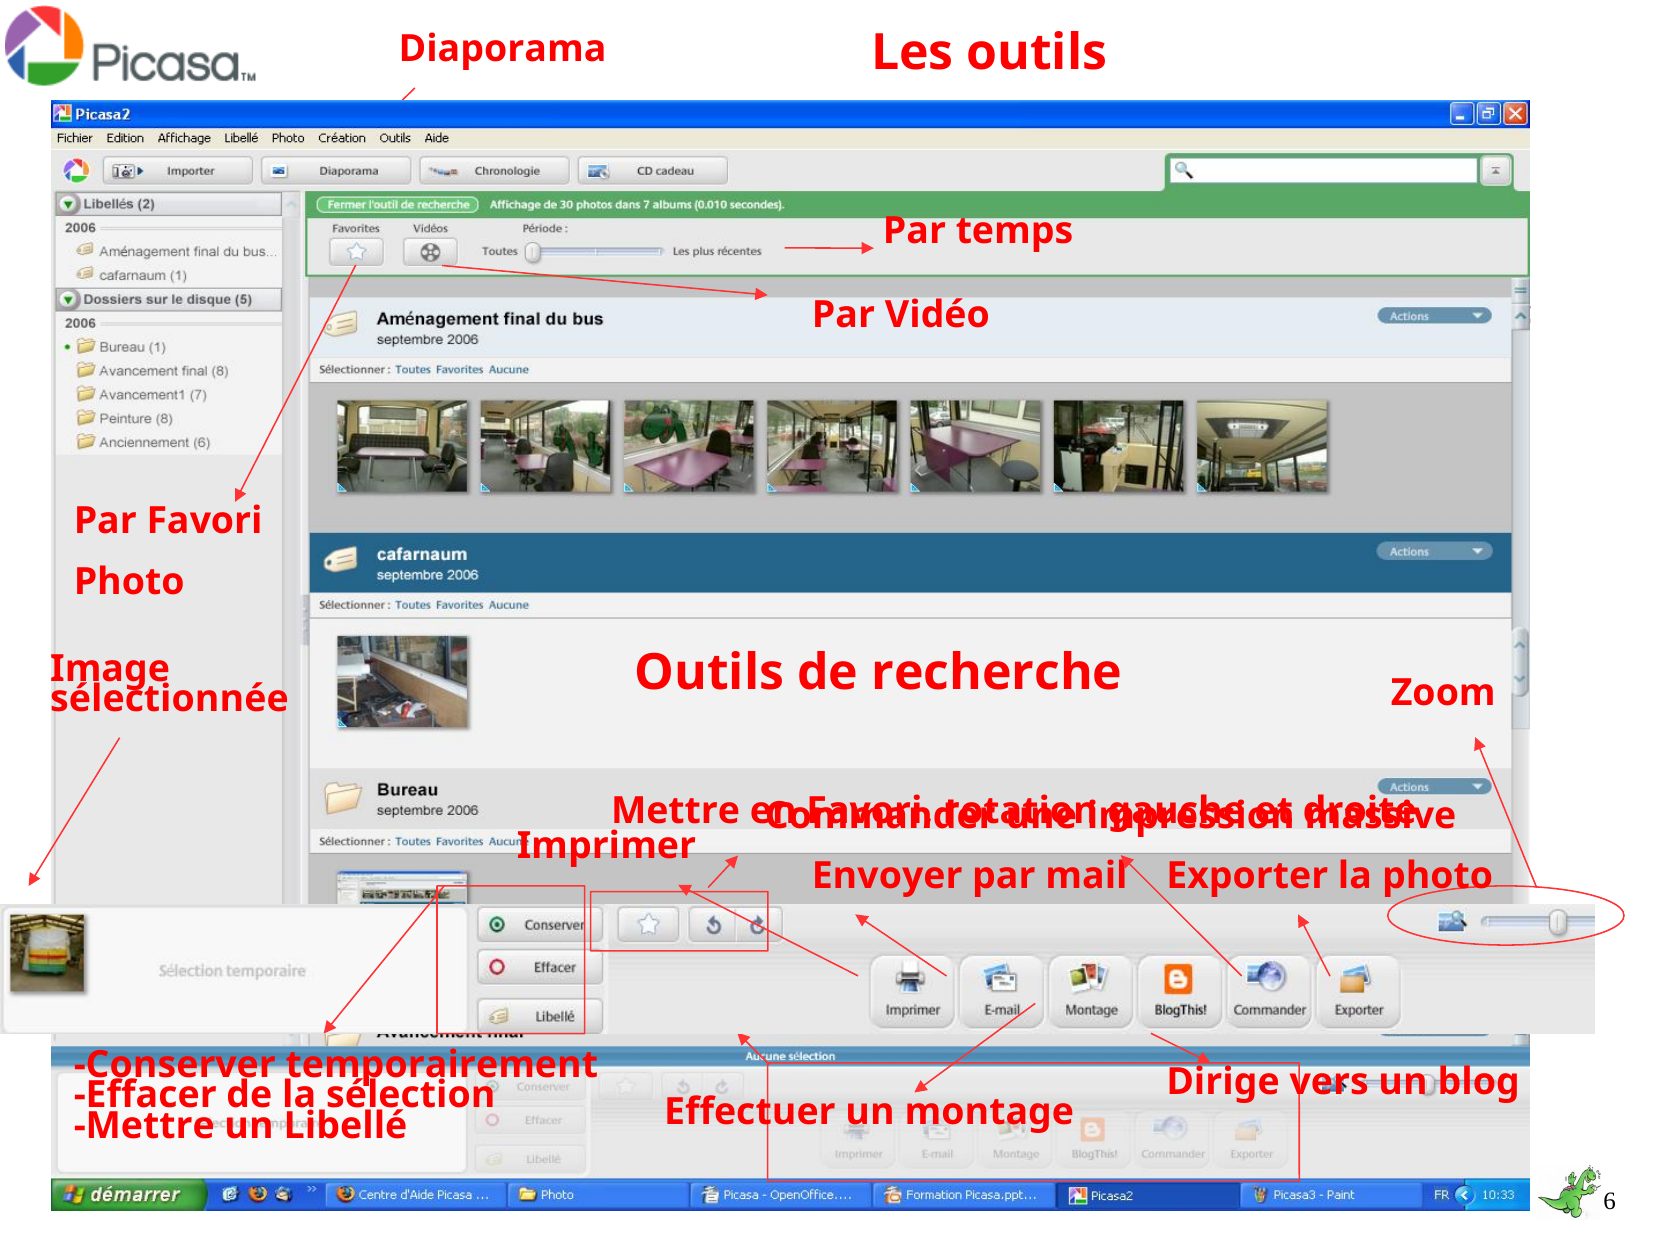

Diaporama
Les outils
Cd cadeau
Par temps
Par Vidéo
Clic
Chronologie
Rechercher
Importer
Par Favori
Photo
Image sélectionnée
Outils de recherche
Zoom
Mettre en Favori, rotation gauche et droite
Commander une impression massive
Imprimer
Envoyer par mail
Exporter la photo
-Conserver temporairement
-Effacer de la sélection
-Mettre un Libellé
Dirige vers un blog
Effectuer un montage
6